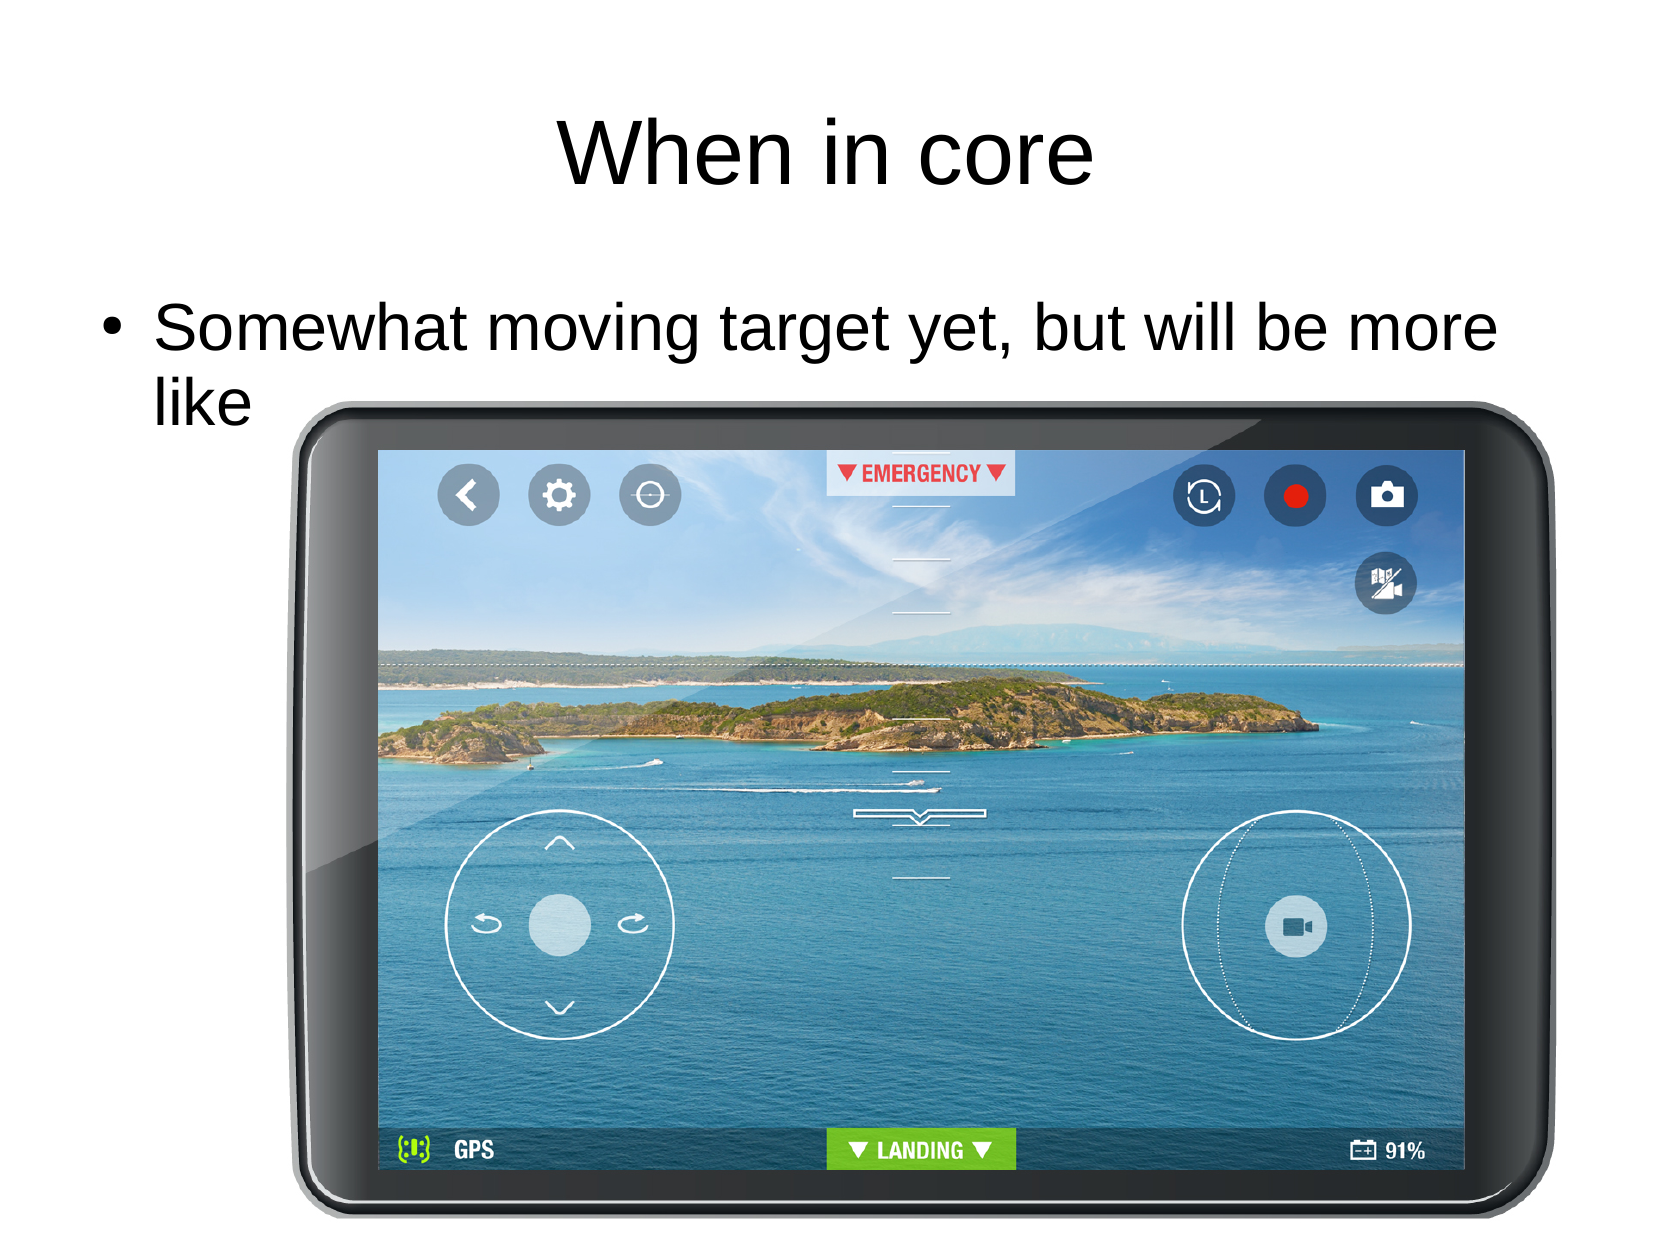

# When in core
Somewhat moving target yet, but will be more like